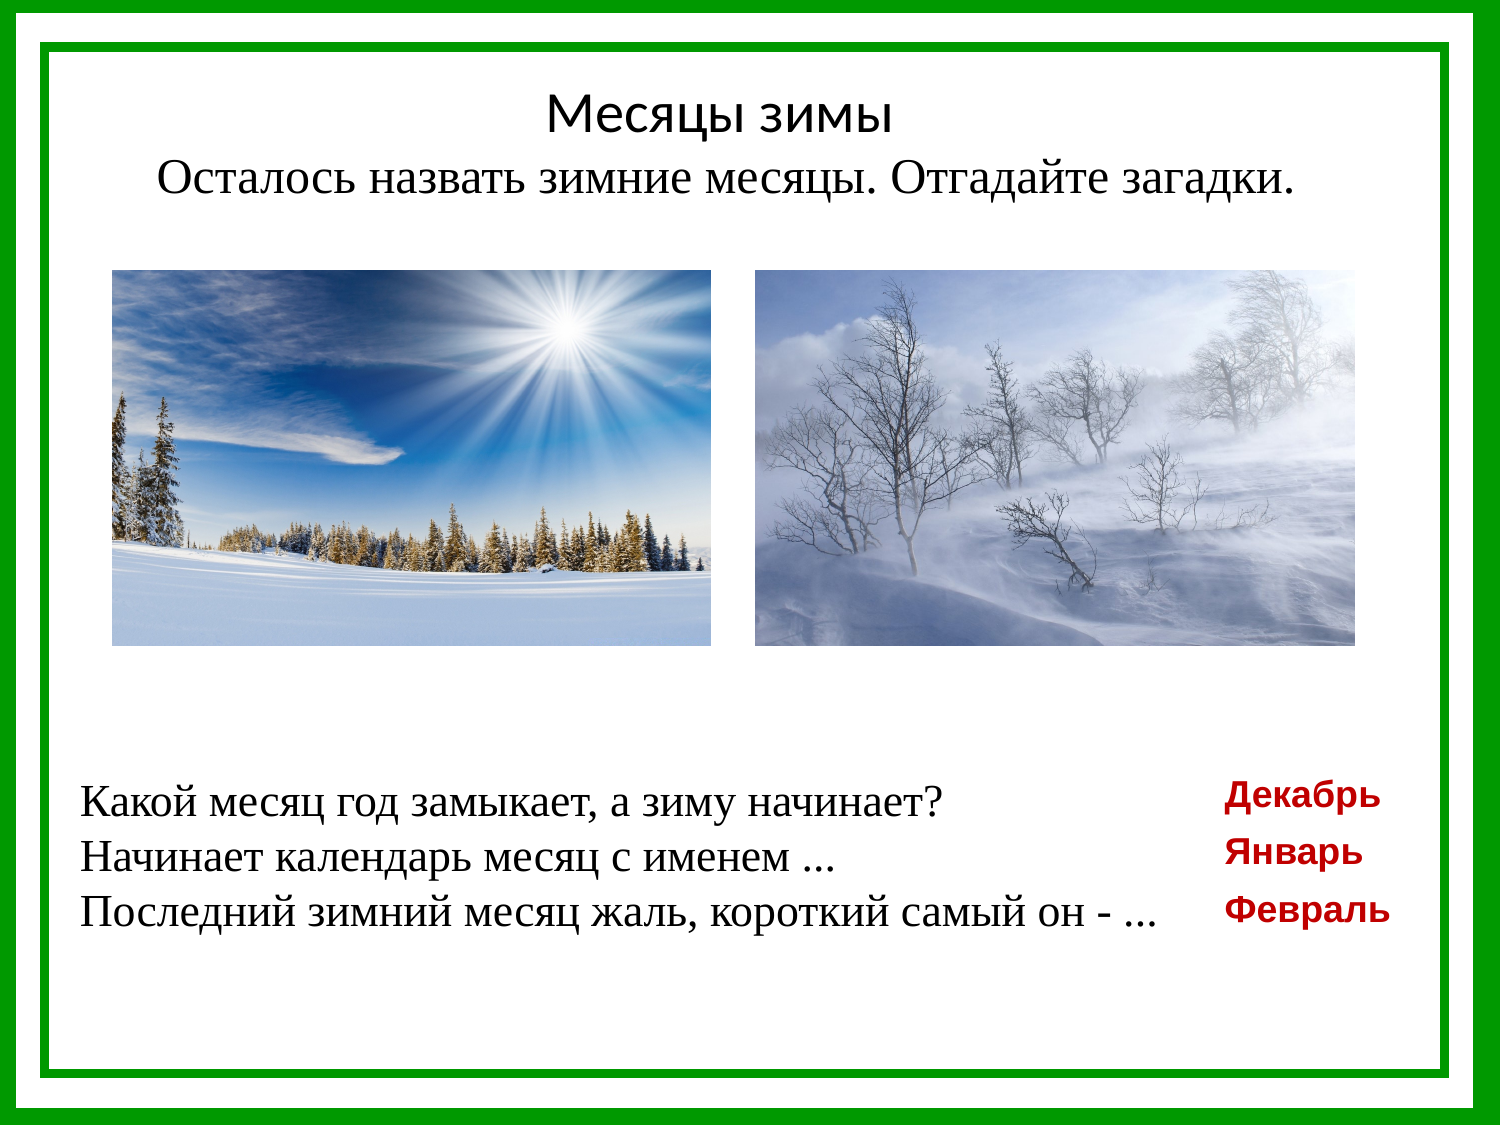

Месяцы зимы
Осталось назвать зимние месяцы. Отгадайте загадки.
Декабрь
Январь
Февраль
Какой месяц год замыкает, а зиму начинает?
Начинает календарь месяц с именем ...
Последний зимний месяц жаль, короткий самый он - ...